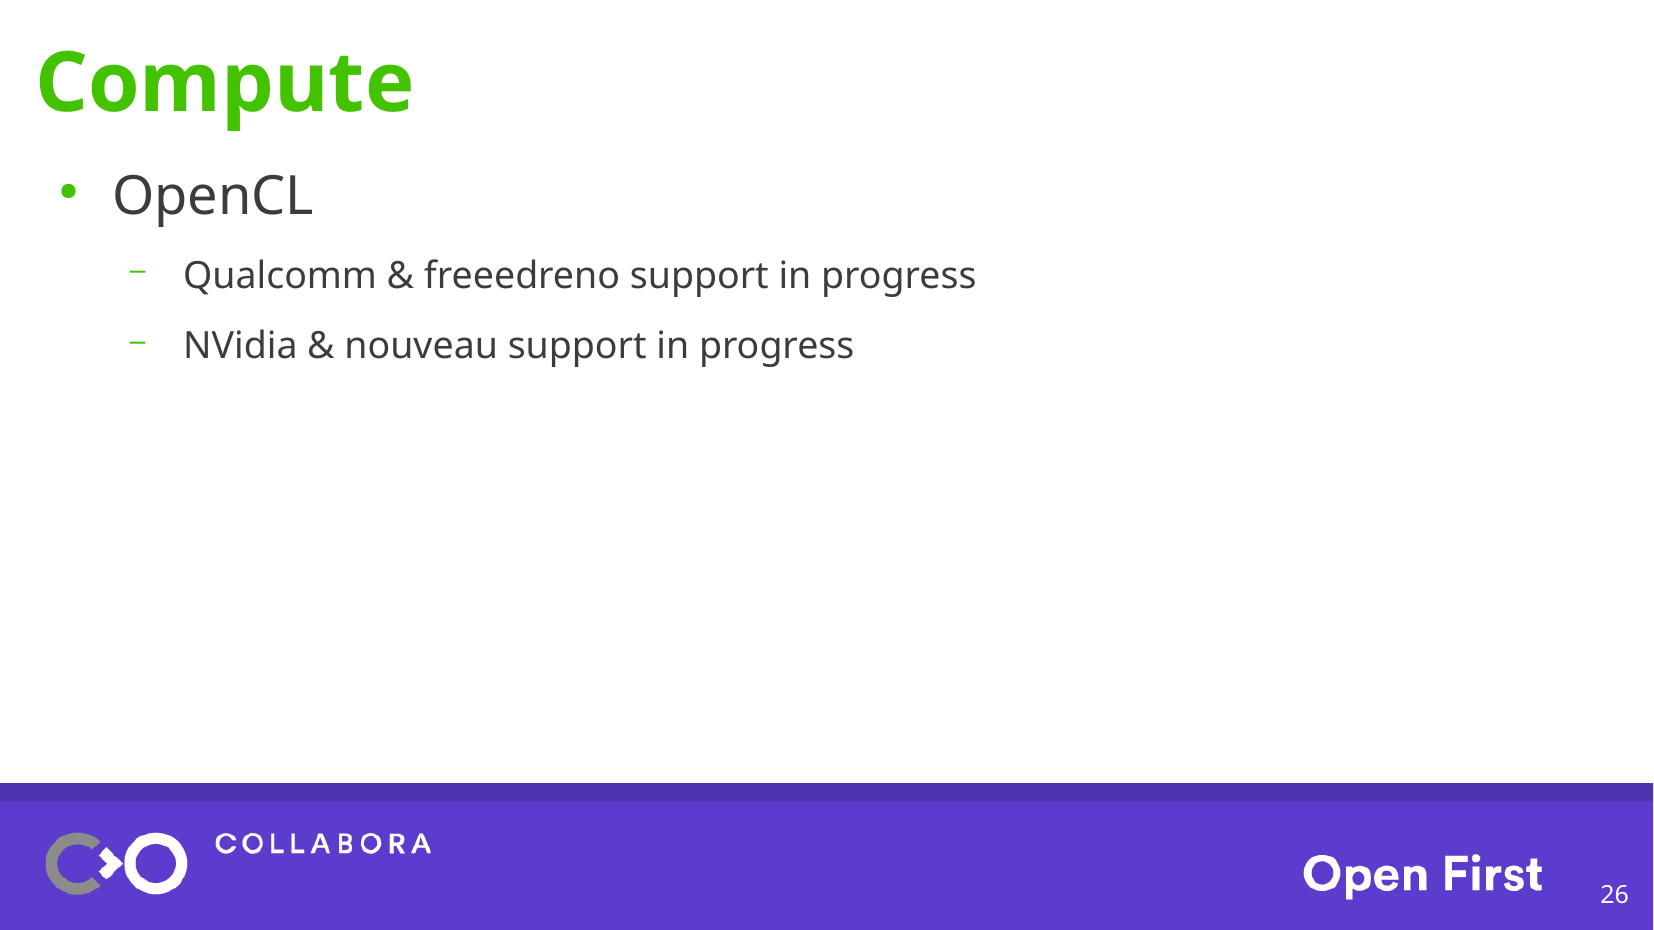

# Compute
OpenCL
Qualcomm & freeedreno support in progress
NVidia & nouveau support in progress
26